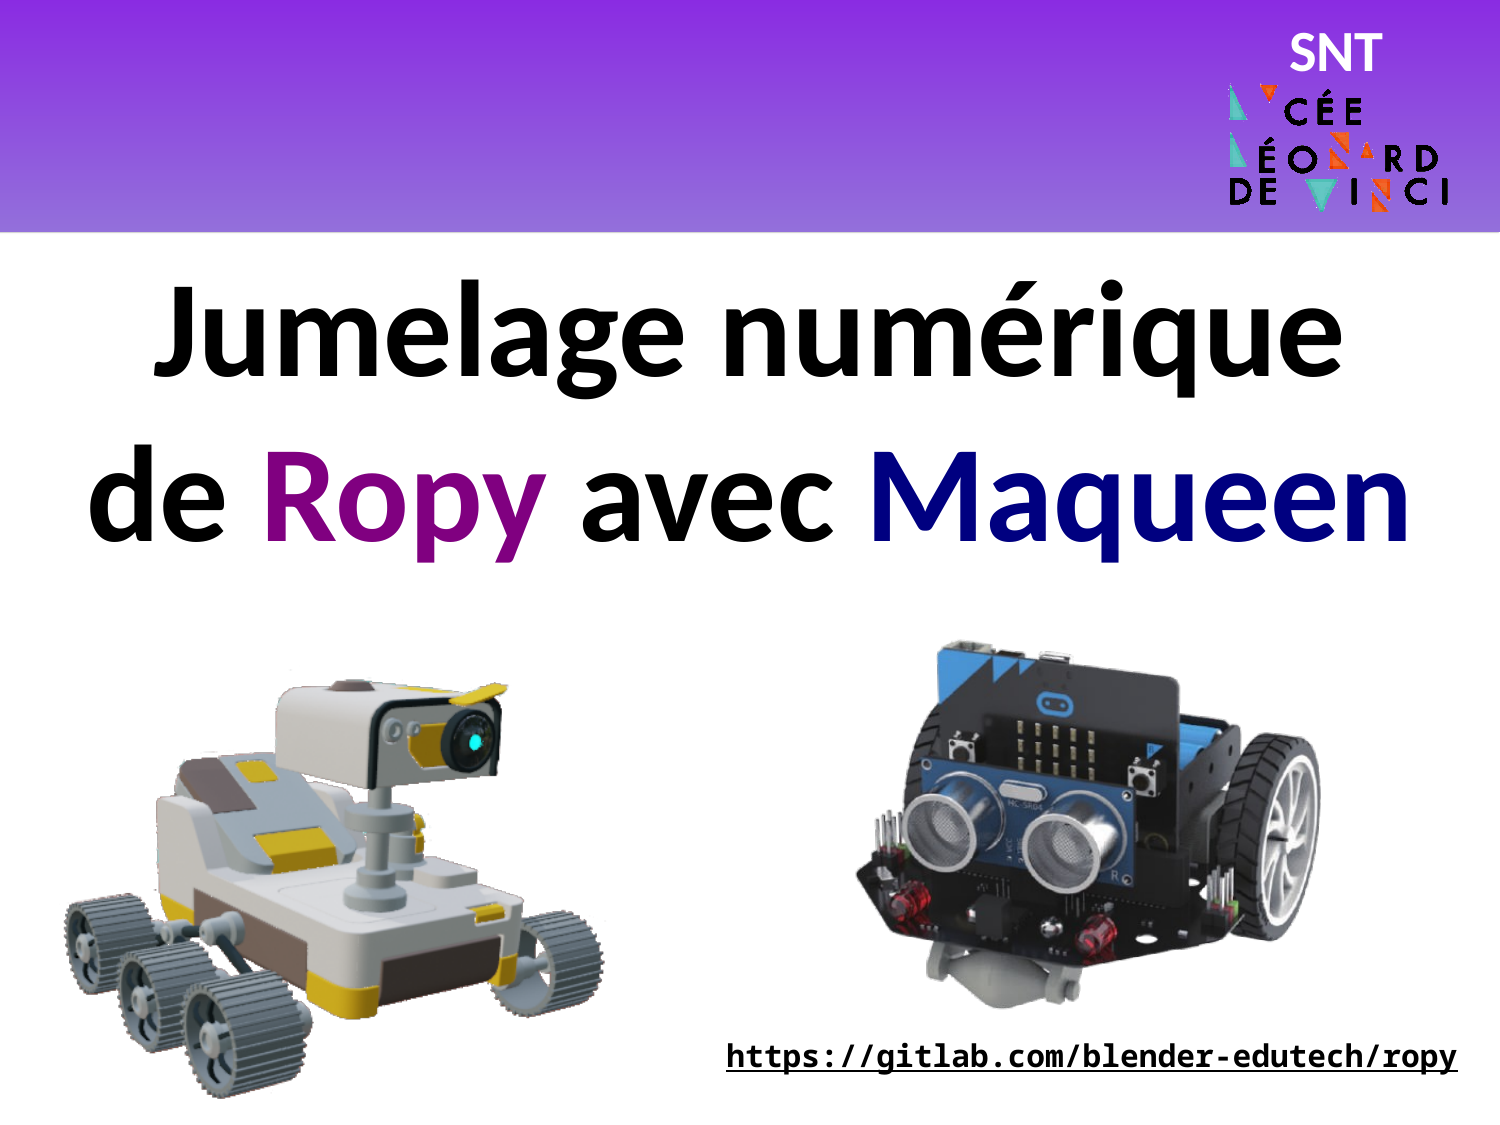

SNT
# Jumelage numérique
de Ropy avec Maqueen
https://gitlab.com/blender-edutech/ropy